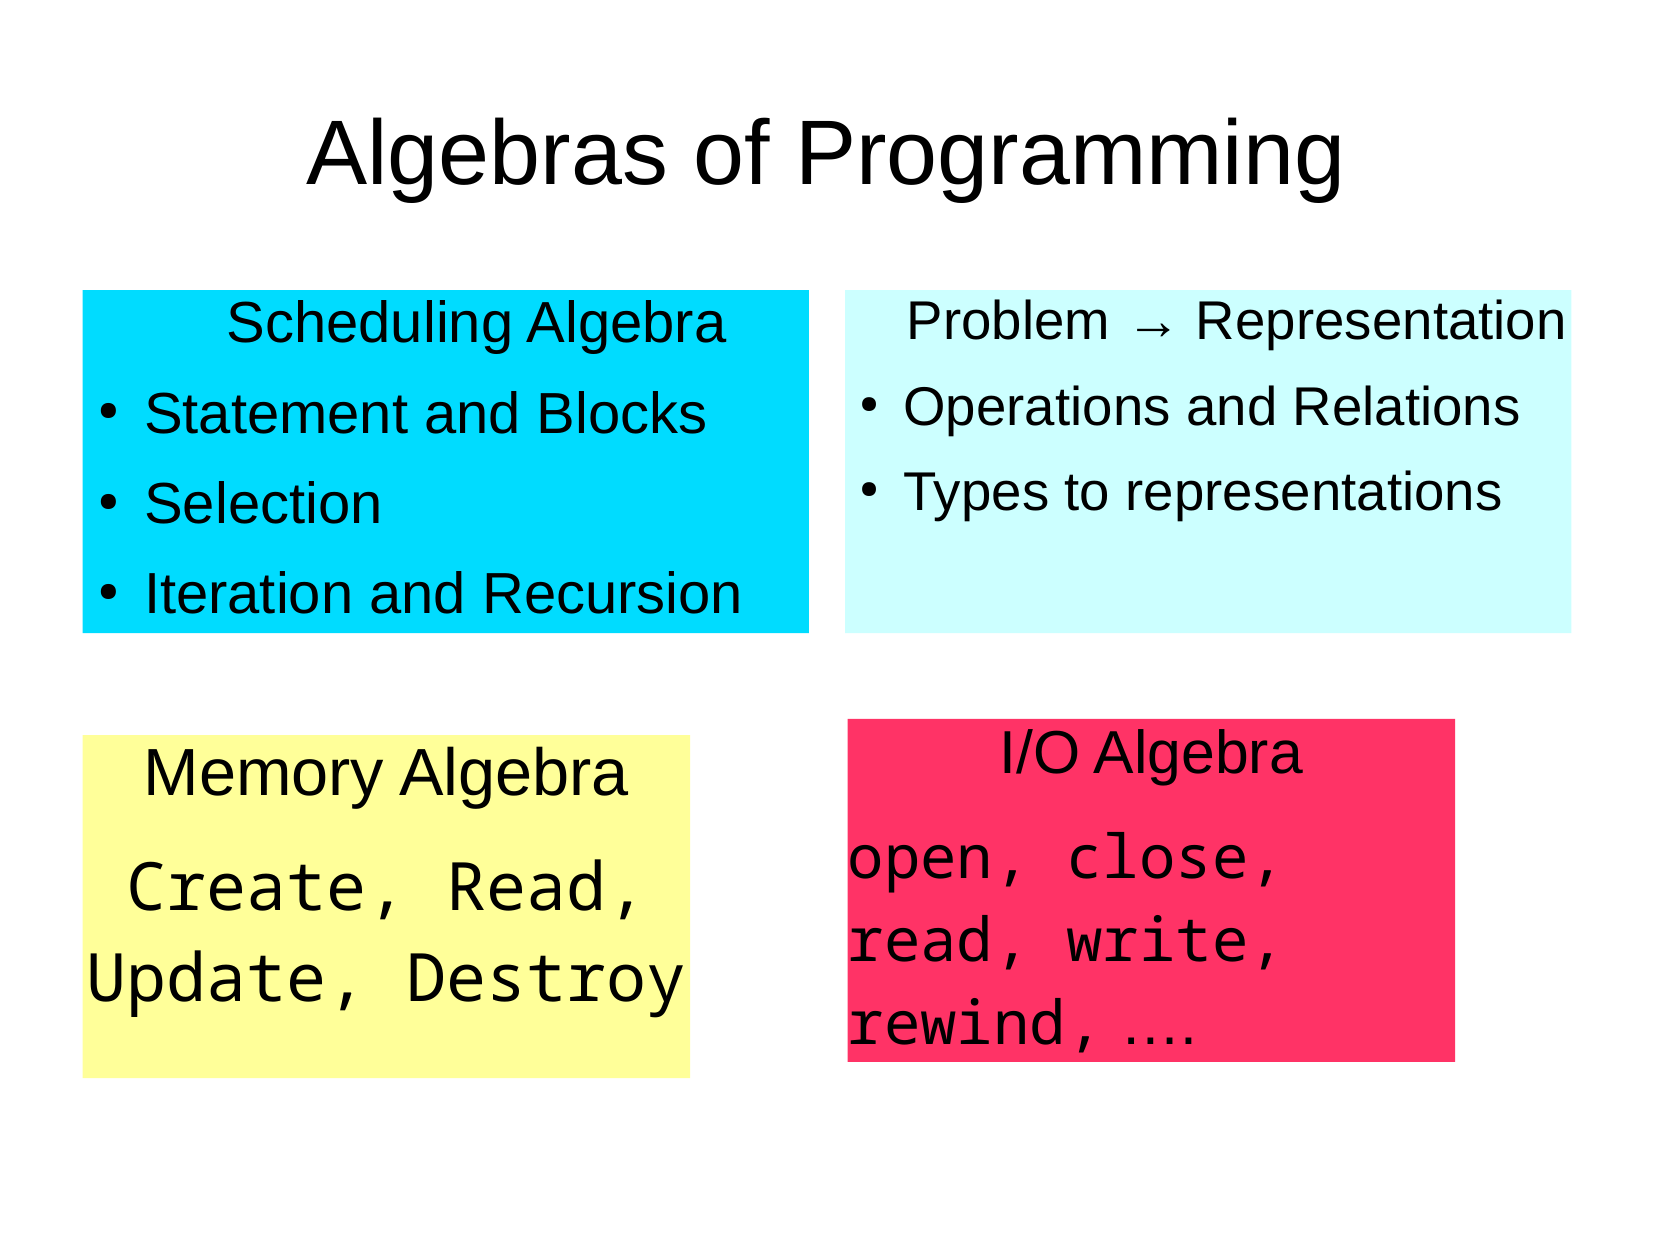

Algebras of Programming
# Scheduling Algebra
Statement and Blocks
Selection
Iteration and Recursion
Problem → Representation
Operations and Relations
Types to representations
I/O Algebra
open, close, read, write, rewind, ….
Memory Algebra
Create, Read, Update, Destroy